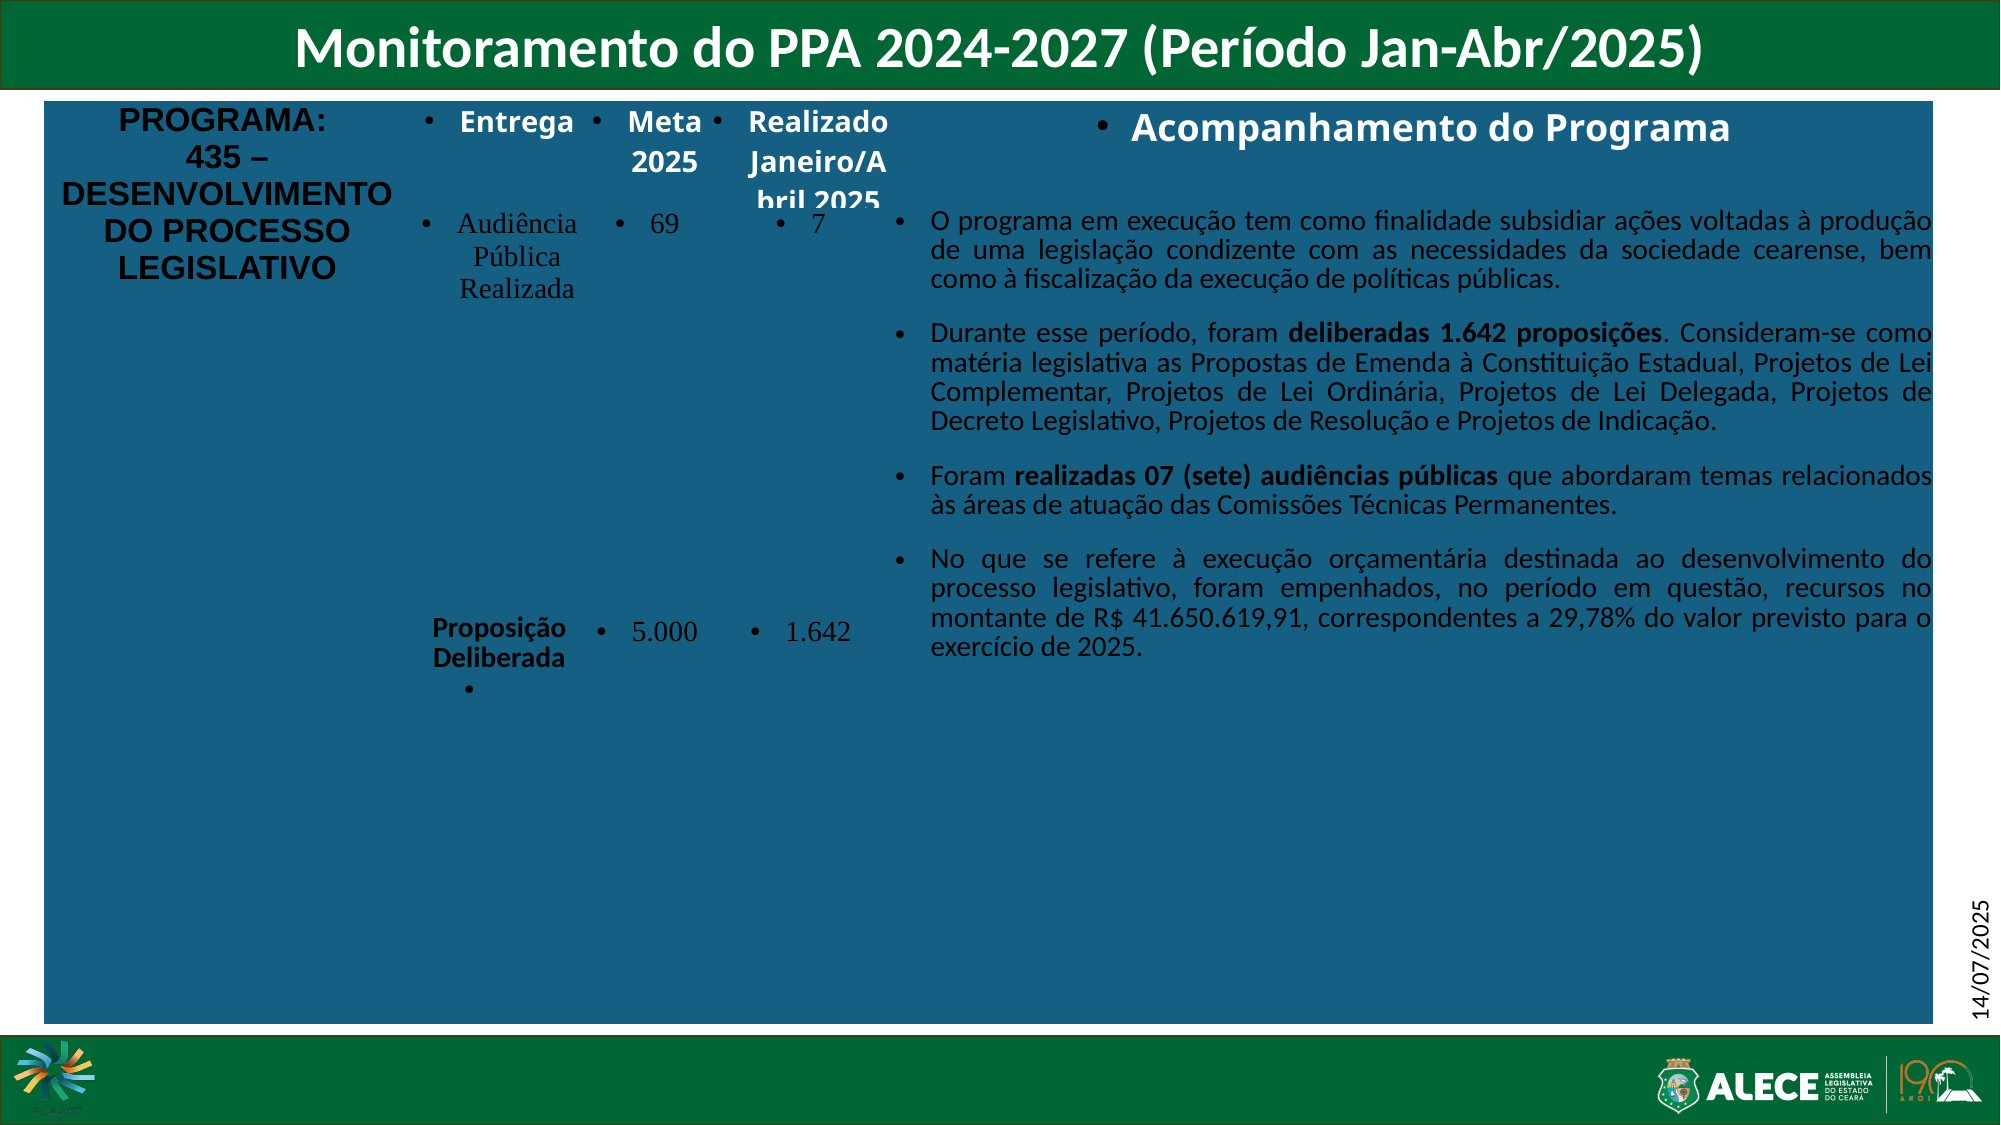

Monitoramento do PPA 2024-2027 (Período Jan-Abr/2025)
| PROGRAMA: 435 – DESENVOLVIMENTO DO PROCESSO LEGISLATIVO | Entrega | Meta 2025 | Realizado Janeiro/Abril 2025 | Acompanhamento do Programa |
| --- | --- | --- | --- | --- |
| | Audiência Pública Realizada | 69 | 7 | O programa em execução tem como finalidade subsidiar ações voltadas à produção de uma legislação condizente com as necessidades da sociedade cearense, bem como à fiscalização da execução de políticas públicas. Durante esse período, foram deliberadas 1.642 proposições. Consideram-se como matéria legislativa as Propostas de Emenda à Constituição Estadual, Projetos de Lei Complementar, Projetos de Lei Ordinária, Projetos de Lei Delegada, Projetos de Decreto Legislativo, Projetos de Resolução e Projetos de Indicação. Foram realizadas 07 (sete) audiências públicas que abordaram temas relacionados às áreas de atuação das Comissões Técnicas Permanentes. No que se refere à execução orçamentária destinada ao desenvolvimento do processo legislativo, foram empenhados, no período em questão, recursos no montante de R$ 41.650.619,91, correspondentes a 29,78% do valor previsto para o exercício de 2025. |
| | Proposição Deliberada | 5.000 | 1.642 | |
14/07/2025